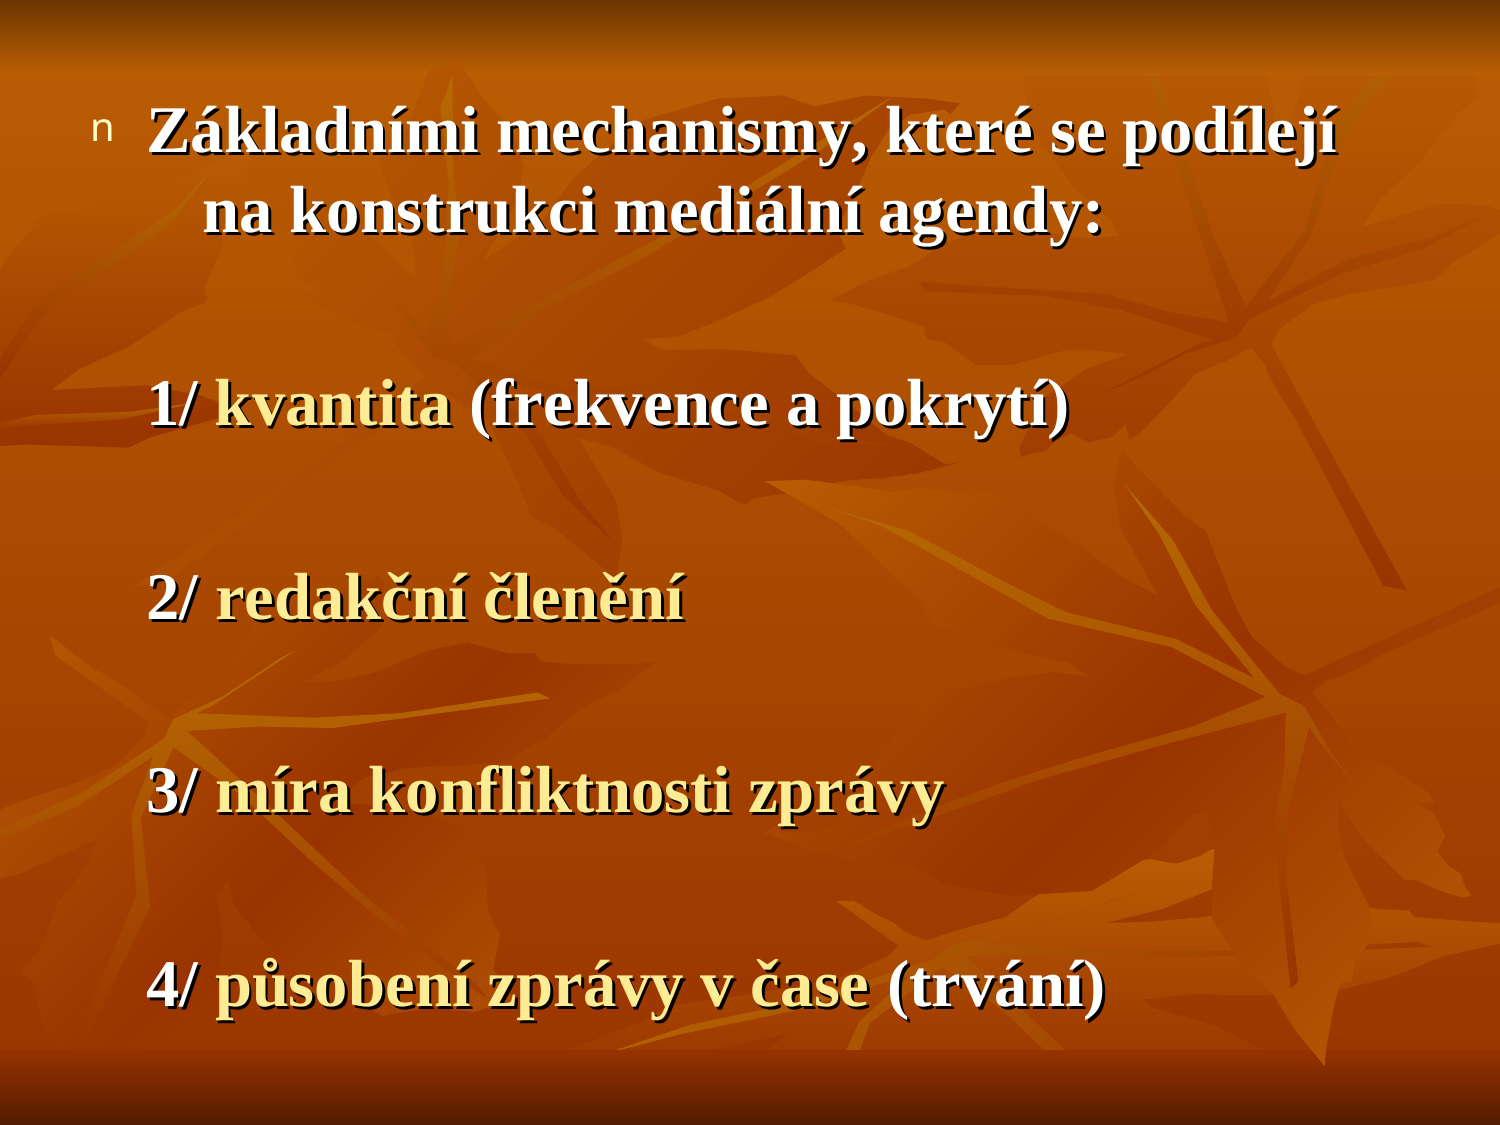

# Základními mechanismy, které se podílejí na konstrukci mediální agendy:
1/ kvantita (frekvence a pokrytí)
2/ redakční členění
3/ míra konfliktnosti zprávy
4/ působení zprávy v čase (trvání)